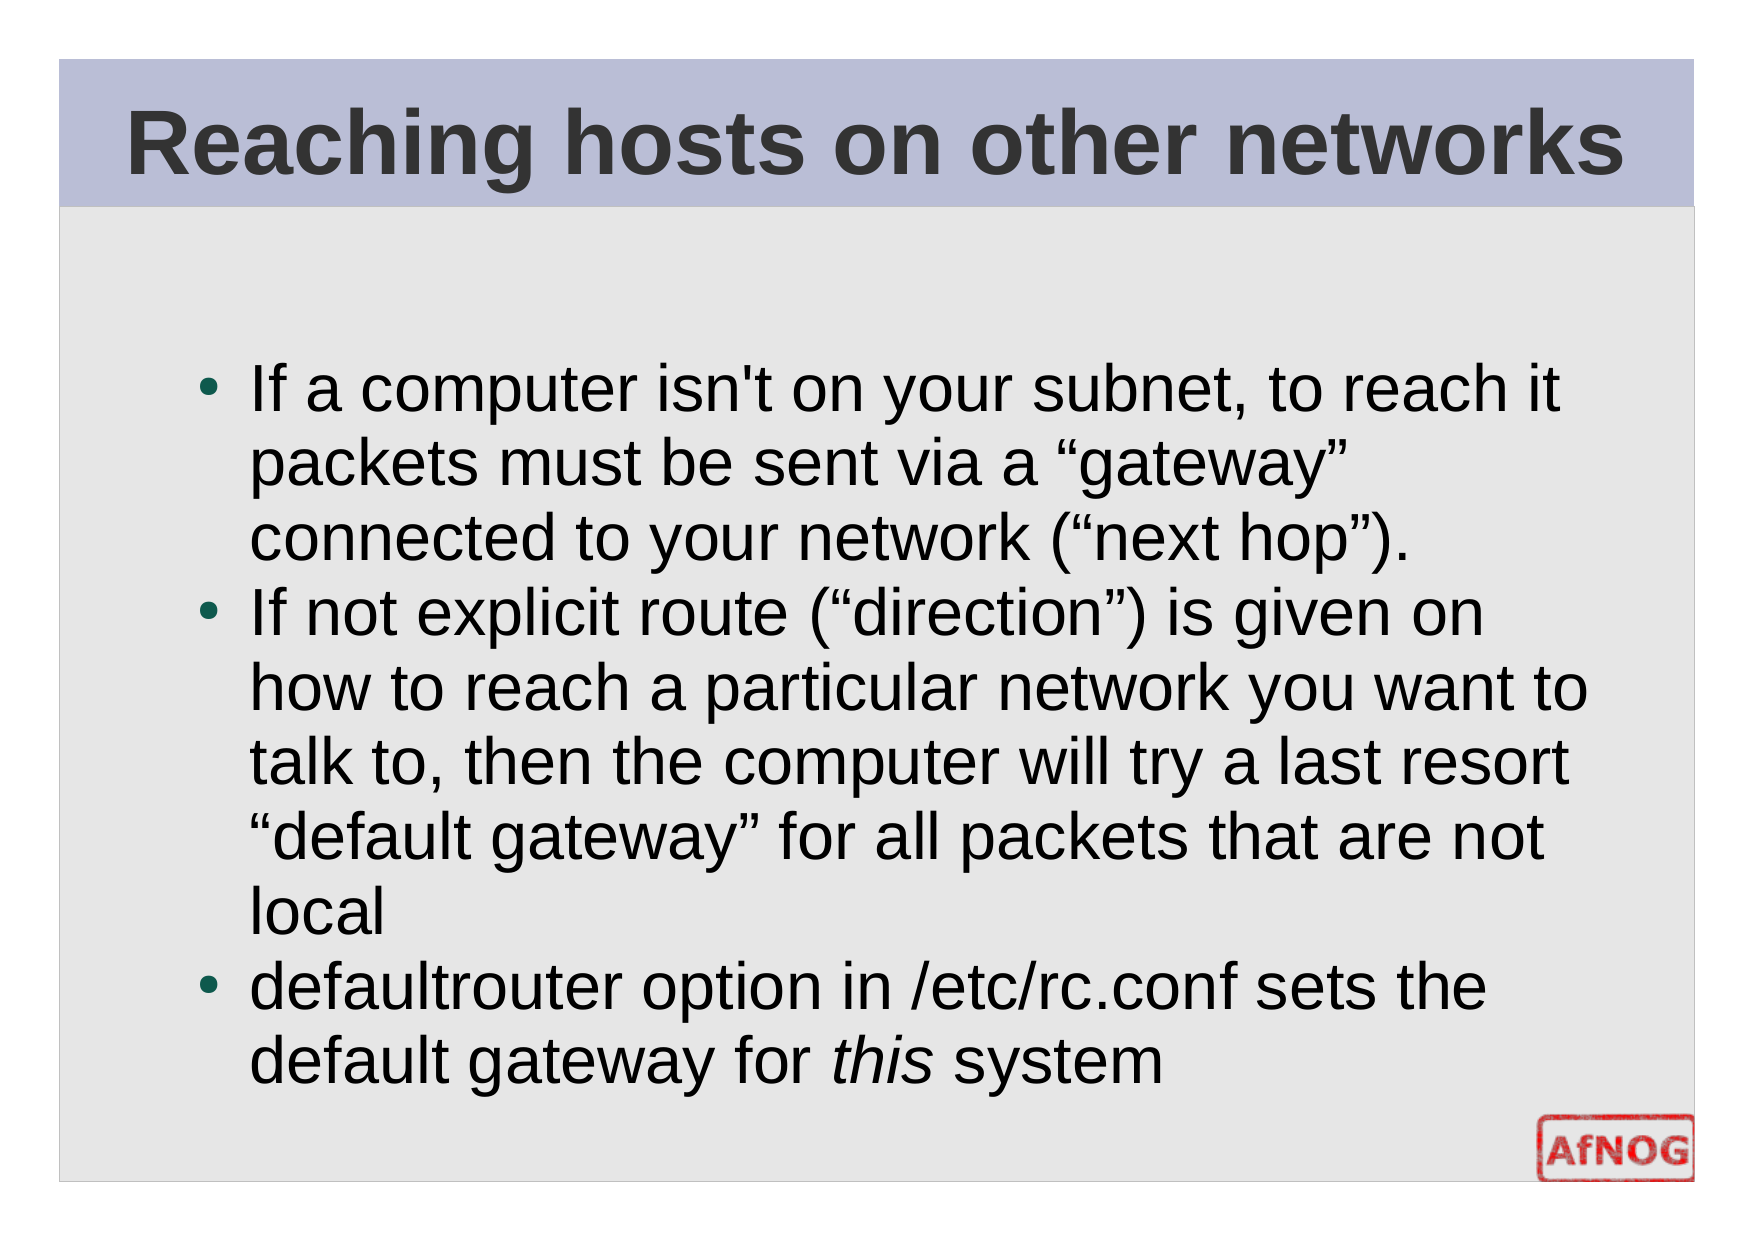

# Reaching hosts on other networks
If a computer isn't on your subnet, to reach it packets must be sent via a “gateway” connected to your network (“next hop”).
If not explicit route (“direction”) is given on how to reach a particular network you want to talk to, then the computer will try a last resort “default gateway” for all packets that are not local
defaultrouter option in /etc/rc.conf sets the default gateway for this system